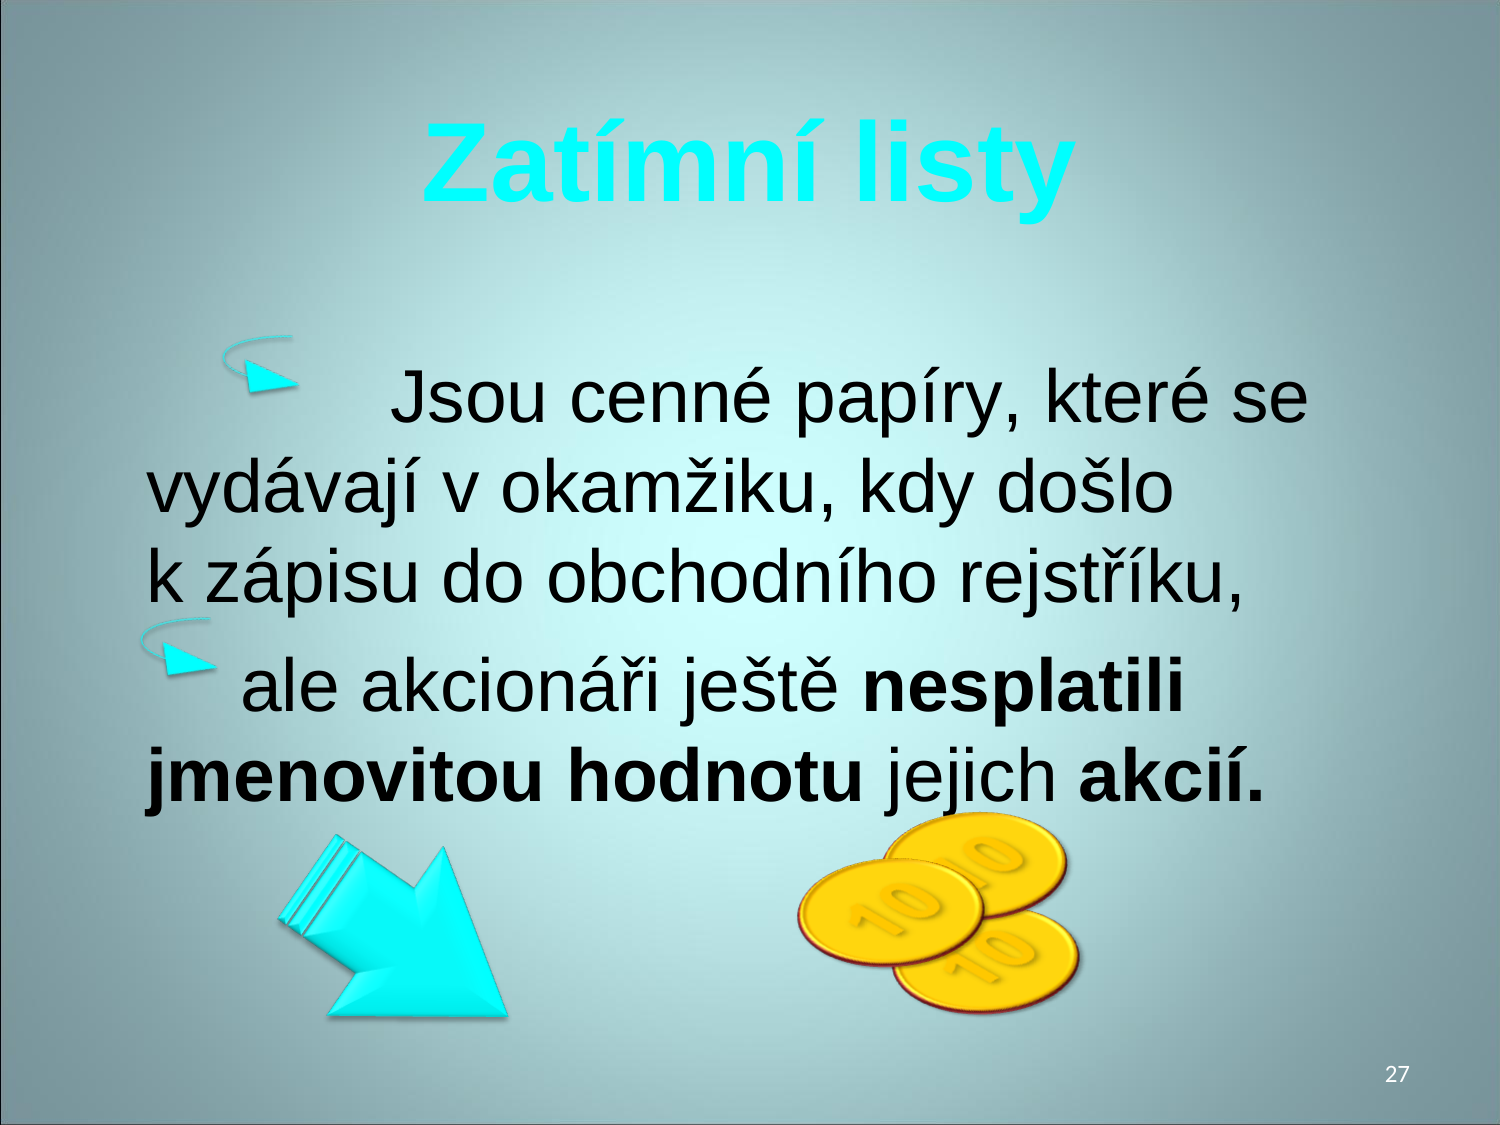

# Zatímní listy
			Jsou cenné papíry, které se vydávají v okamžiku, kdy došlo k zápisu do obchodního rejstříku,
		ale akcionáři ještě nesplatili jmenovitou hodnotu jejich akcií.